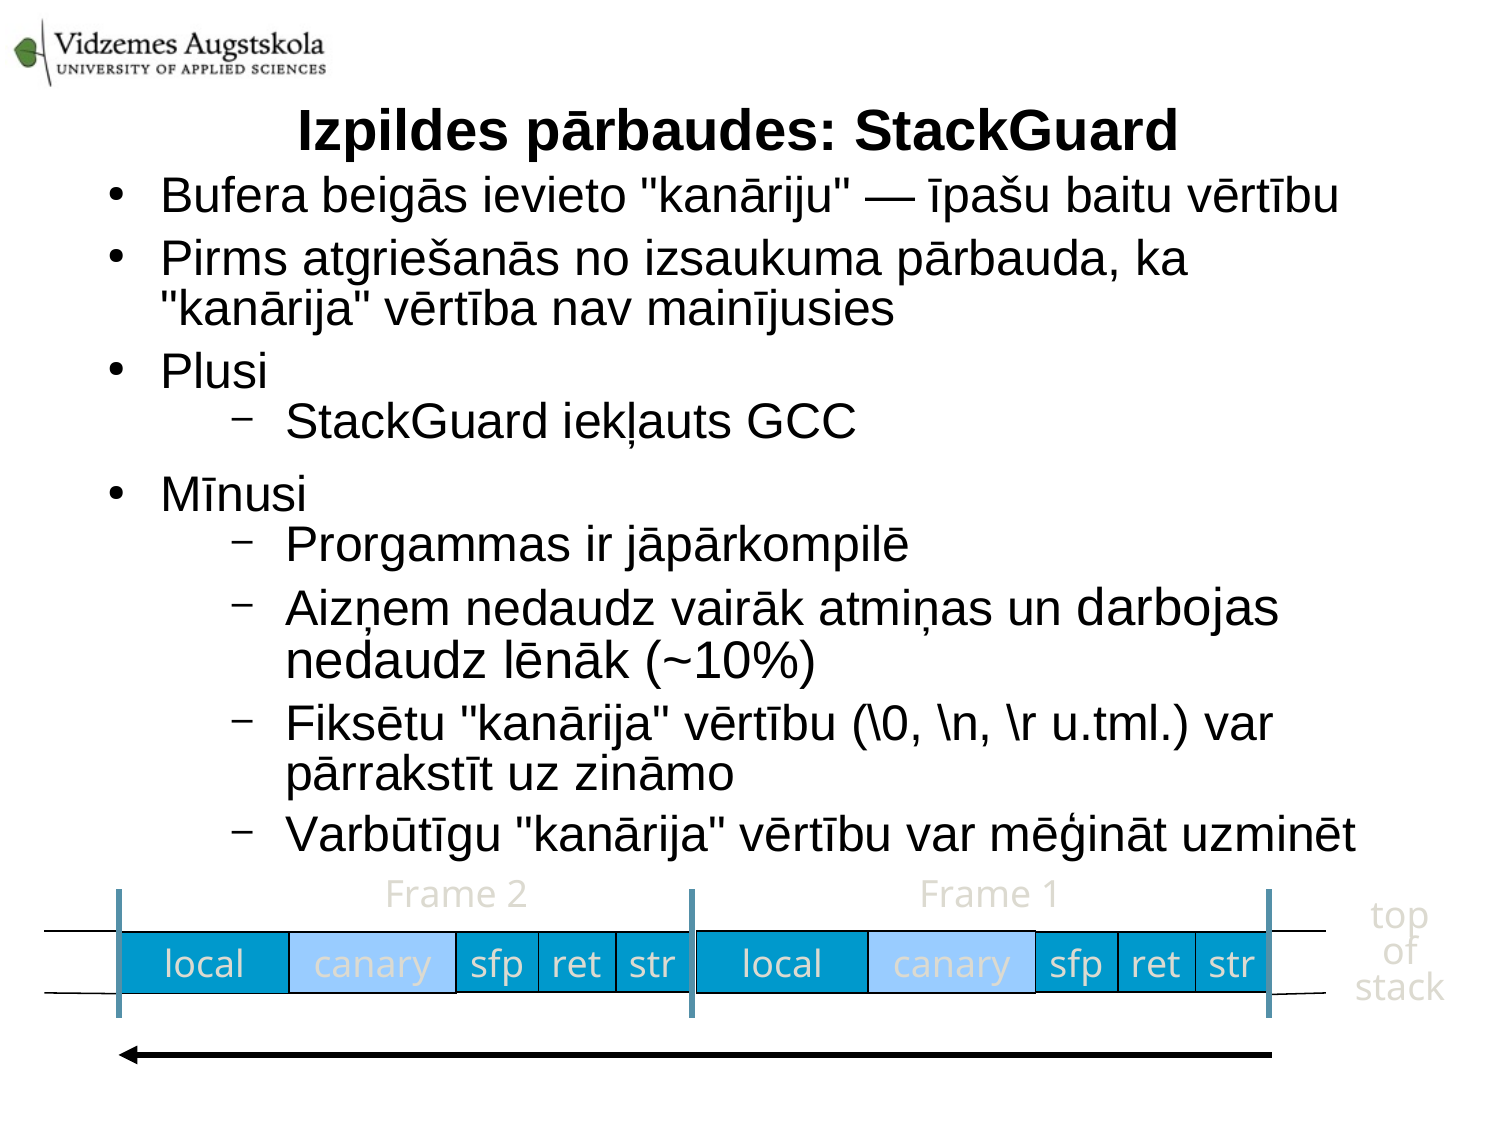

# Izpildes pārbaudes: StackGuard
Bufera beigās ievieto "kanāriju" — īpašu baitu vērtību
Pirms atgriešanās no izsaukuma pārbauda, ka "kanārija" vērtība nav mainījusies
Plusi
StackGuard iekļauts GCC
Mīnusi
Prorgammas ir jāpārkompilē
Aizņem nedaudz vairāk atmiņas un darbojas nedaudz lēnāk (~10%)
Fiksētu "kanārija" vērtību (\0, \n, \r u.tml.) var pārrakstīt uz zināmo
Varbūtīgu "kanārija" vērtību var mēģināt uzminēt
Frame 2
Frame 1
top
of
stack
local
canary
sfp
ret
str
sfp
ret
str
local
canary